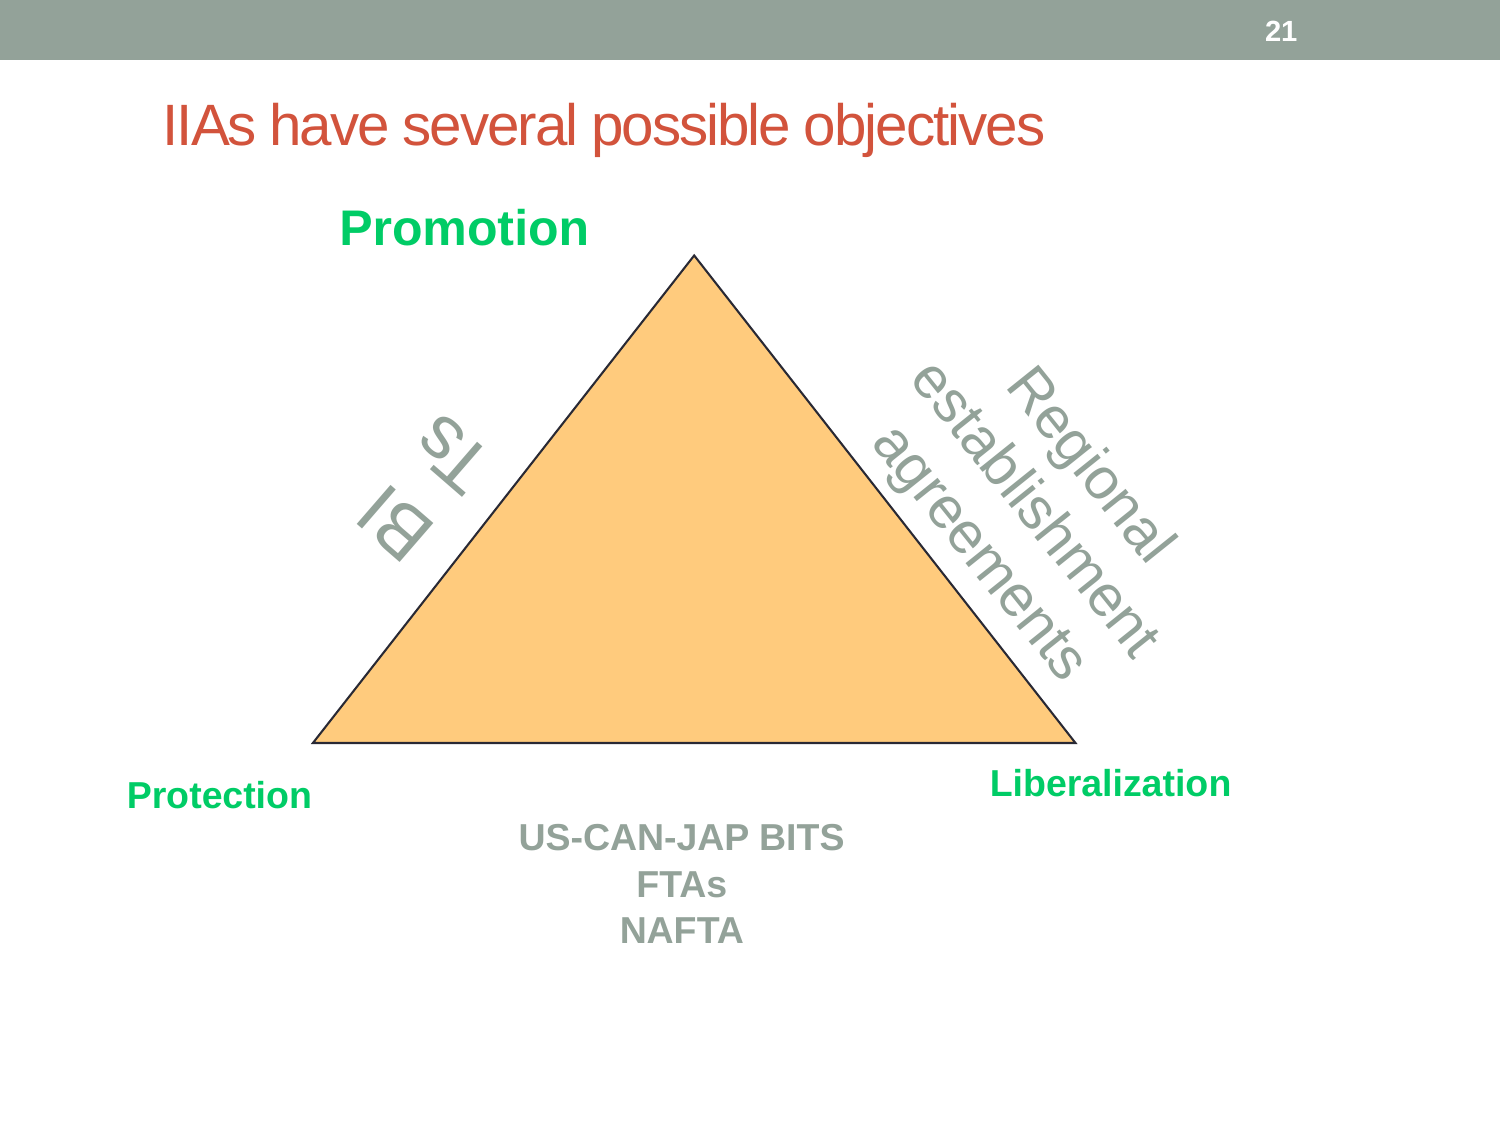

# IIAs have several possible objectives
			 Promotion
BITs
Regional establishment agreements
Liberalization
Protection
US-CAN-JAP BITS
FTAs
NAFTA